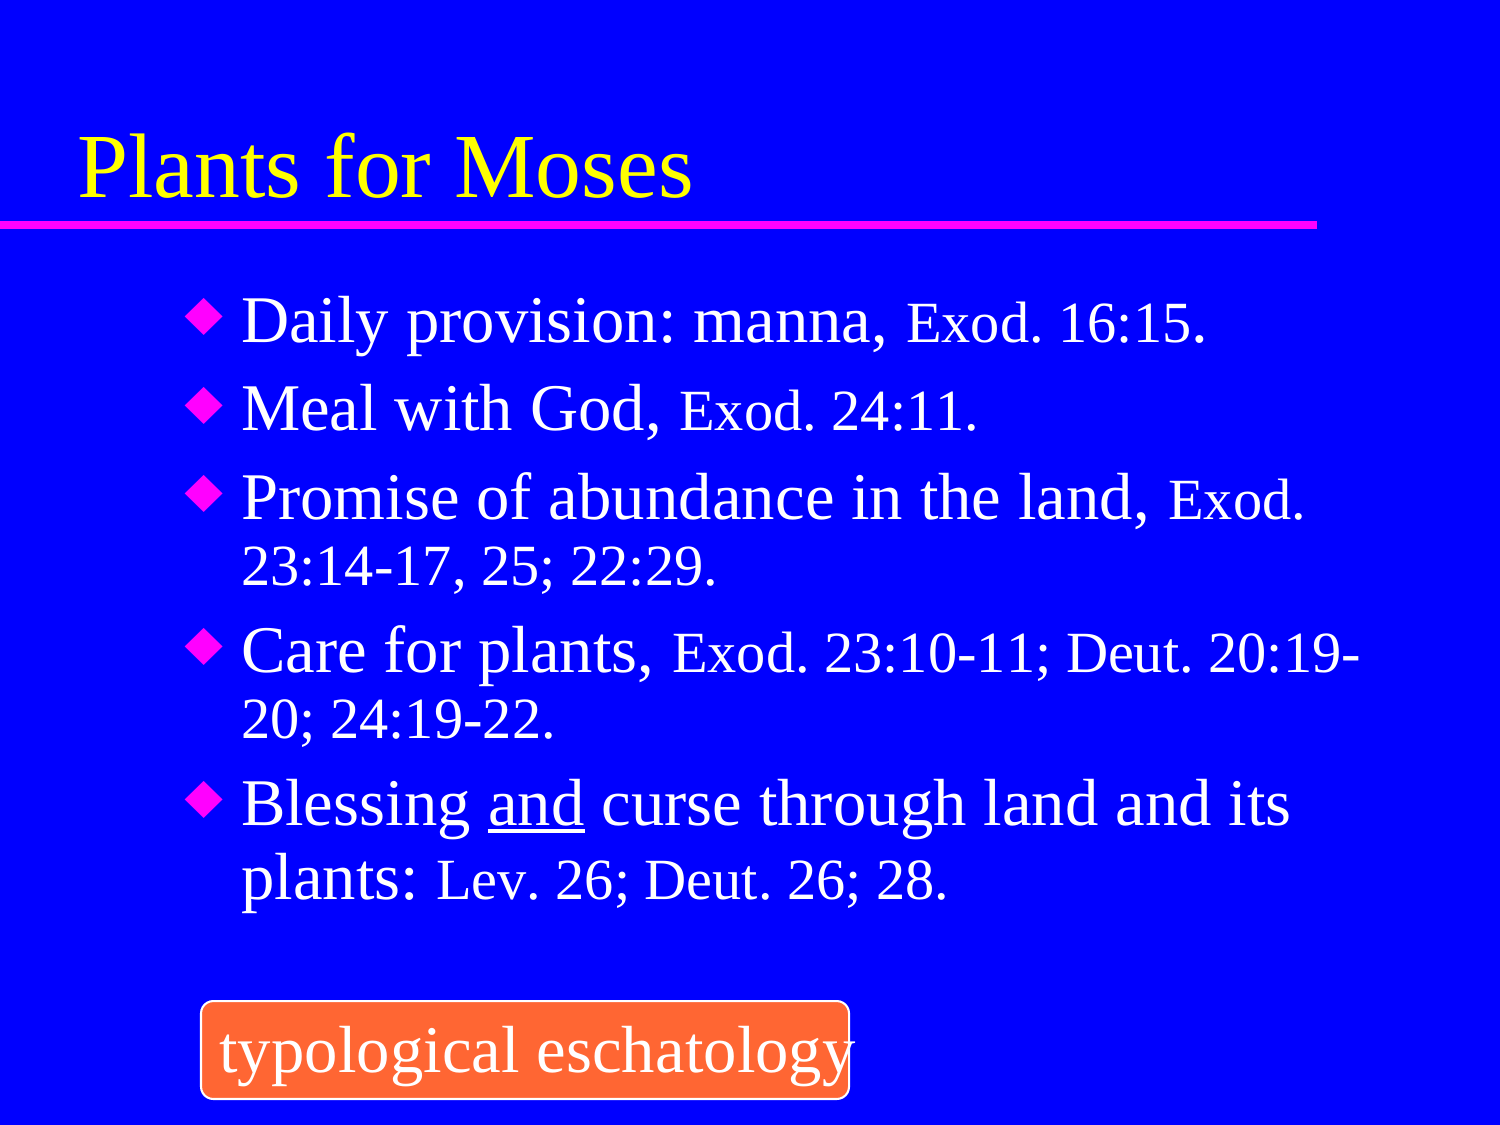

# Plants for Moses
Daily provision: manna, Exod. 16:15.
Meal with God, Exod. 24:11.
Promise of abundance in the land, Exod. 23:14-17, 25; 22:29.
Care for plants, Exod. 23:10-11; Deut. 20:19-20; 24:19-22.
Blessing and curse through land and its plants: Lev. 26; Deut. 26; 28.
typological eschatology